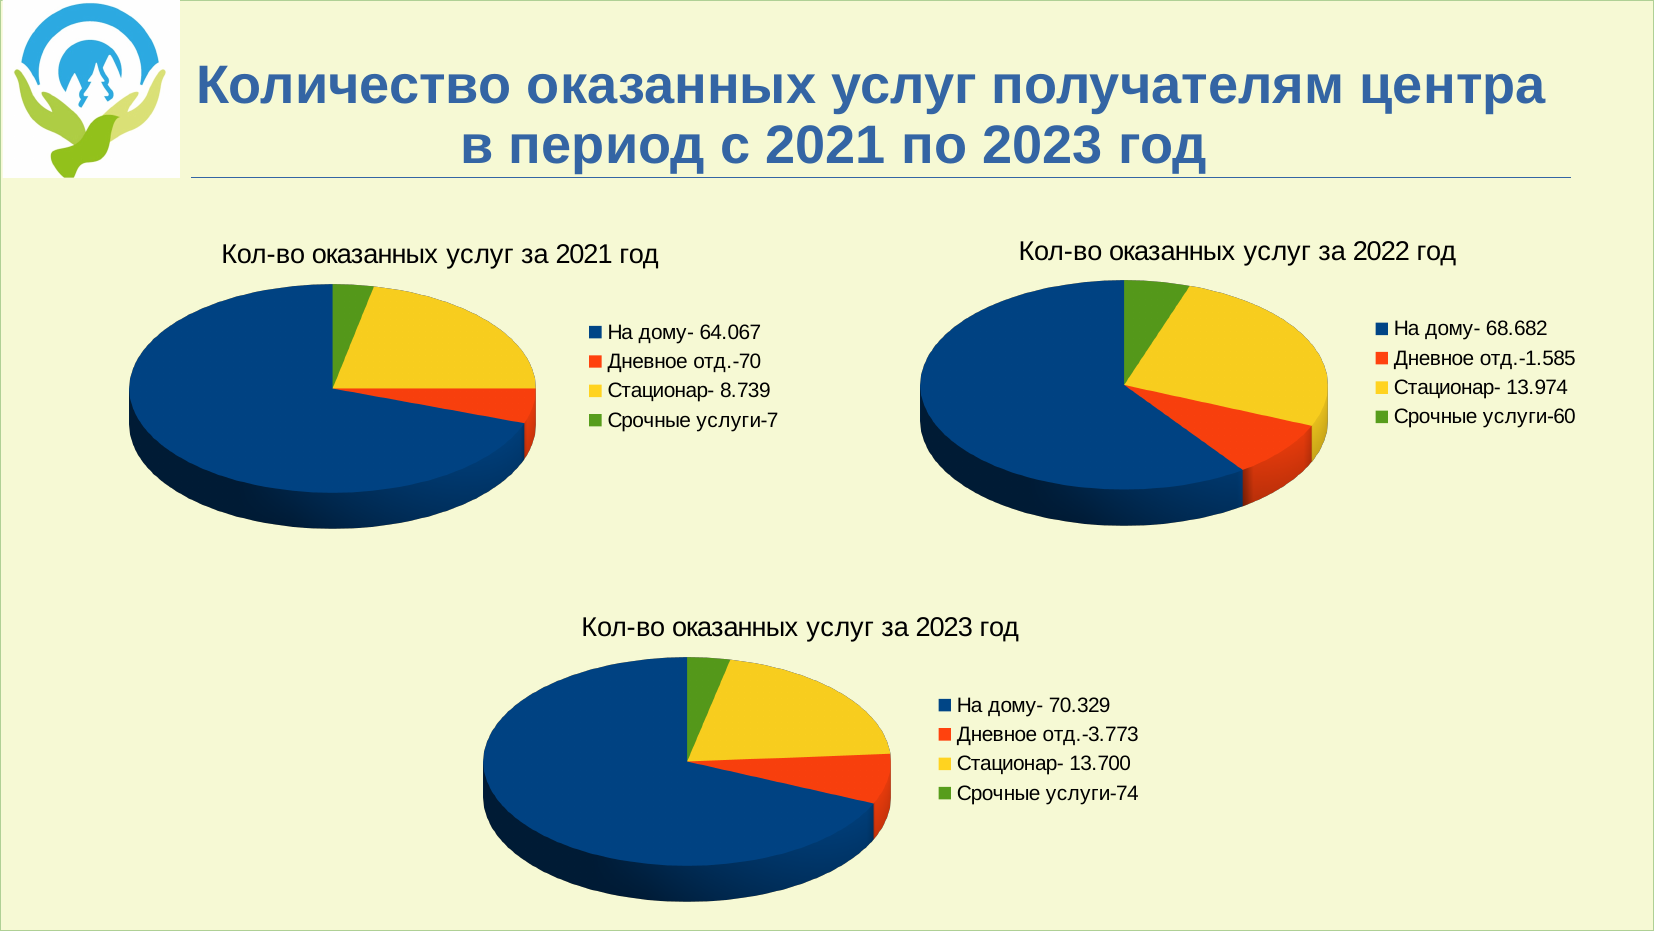

# Количество оказанных услуг получателям центра в период с 2021 по 2023 год
[unsupported chart]
[unsupported chart]
[unsupported chart]